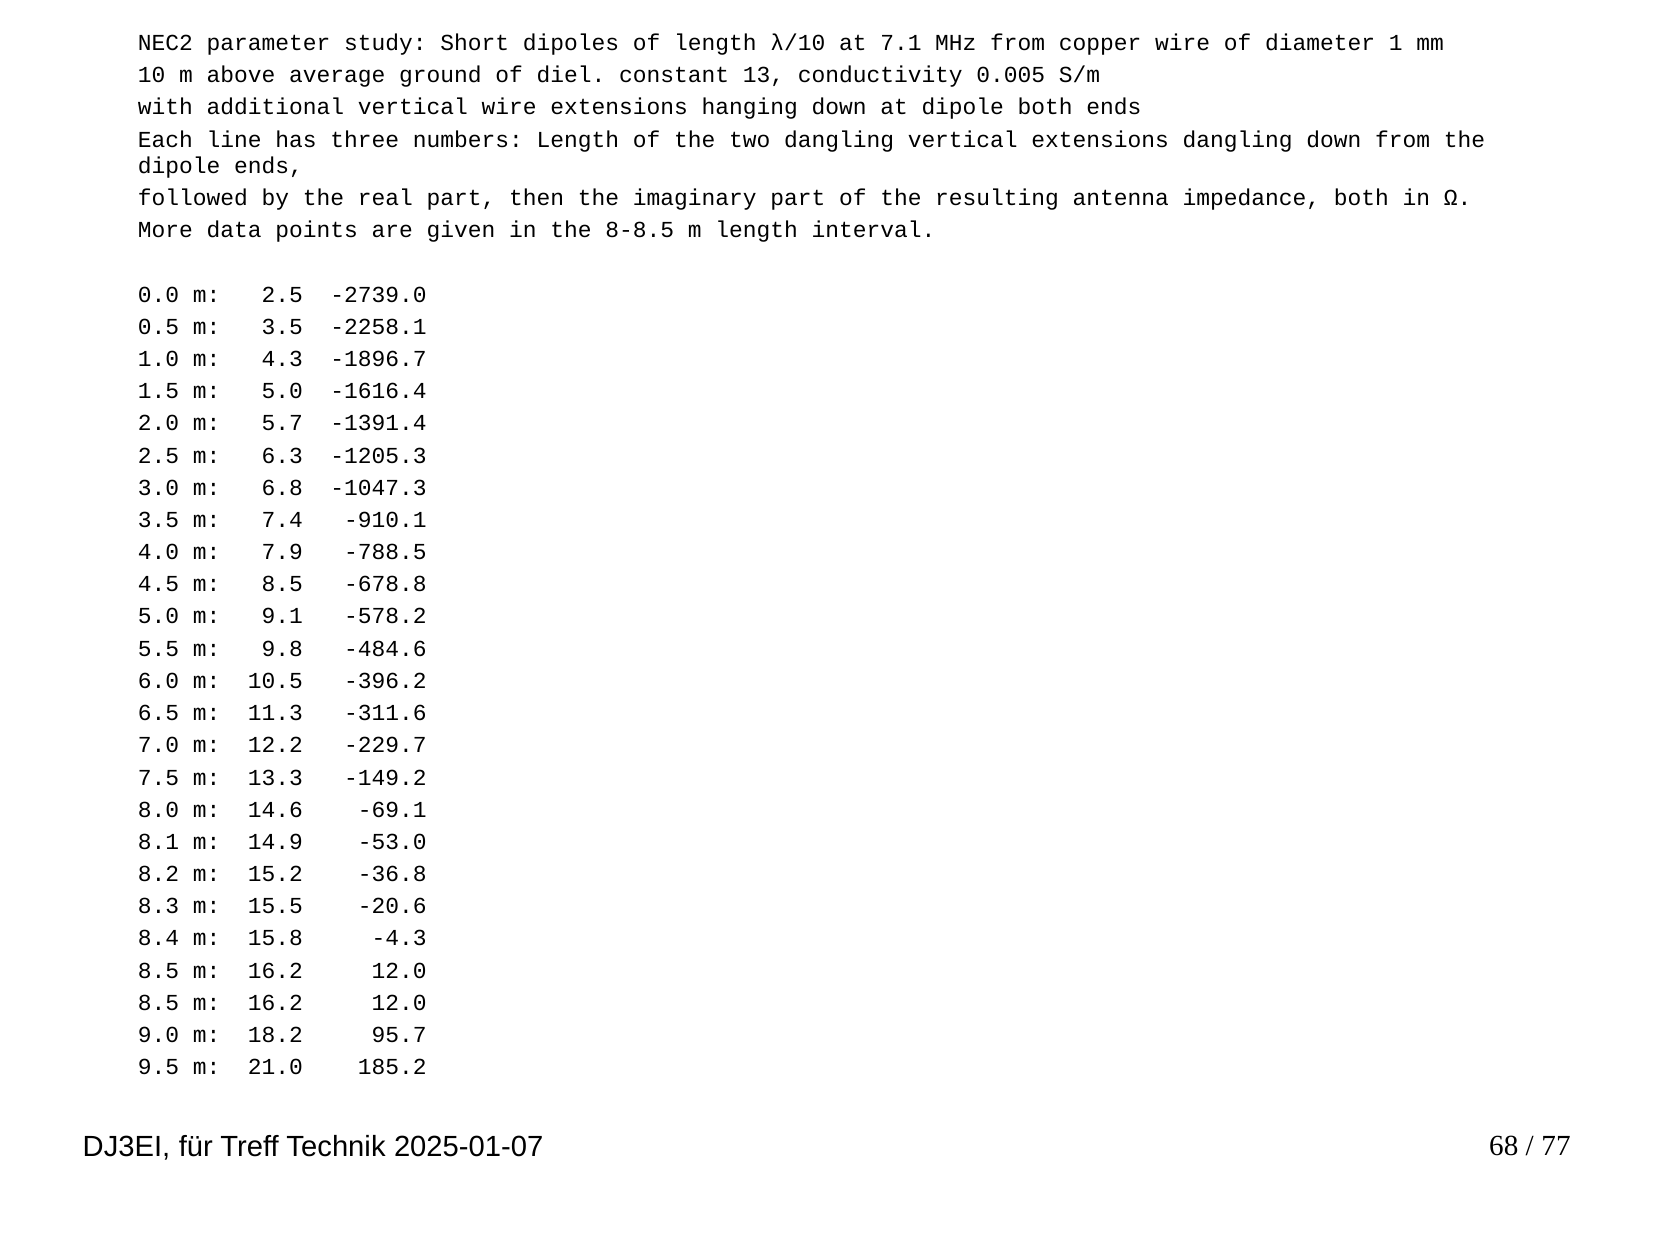

NEC2 parameter study: Short dipoles of length λ/10 at 7.1 MHz from copper wire of diameter 1 mm
10 m above average ground of diel. constant 13, conductivity 0.005 S/m
with additional vertical wire extensions hanging down at dipole both ends
Each line has three numbers: Length of the two dangling vertical extensions dangling down from the dipole ends,
followed by the real part, then the imaginary part of the resulting antenna impedance, both in Ω.
More data points are given in the 8-8.5 m length interval.
0.0 m: 2.5 -2739.0
0.5 m: 3.5 -2258.1
1.0 m: 4.3 -1896.7
1.5 m: 5.0 -1616.4
2.0 m: 5.7 -1391.4
2.5 m: 6.3 -1205.3
3.0 m: 6.8 -1047.3
3.5 m: 7.4 -910.1
4.0 m: 7.9 -788.5
4.5 m: 8.5 -678.8
5.0 m: 9.1 -578.2
5.5 m: 9.8 -484.6
6.0 m: 10.5 -396.2
6.5 m: 11.3 -311.6
7.0 m: 12.2 -229.7
7.5 m: 13.3 -149.2
8.0 m: 14.6 -69.1
8.1 m: 14.9 -53.0
8.2 m: 15.2 -36.8
8.3 m: 15.5 -20.6
8.4 m: 15.8 -4.3
8.5 m: 16.2 12.0
8.5 m: 16.2 12.0
9.0 m: 18.2 95.7
9.5 m: 21.0 185.2
68